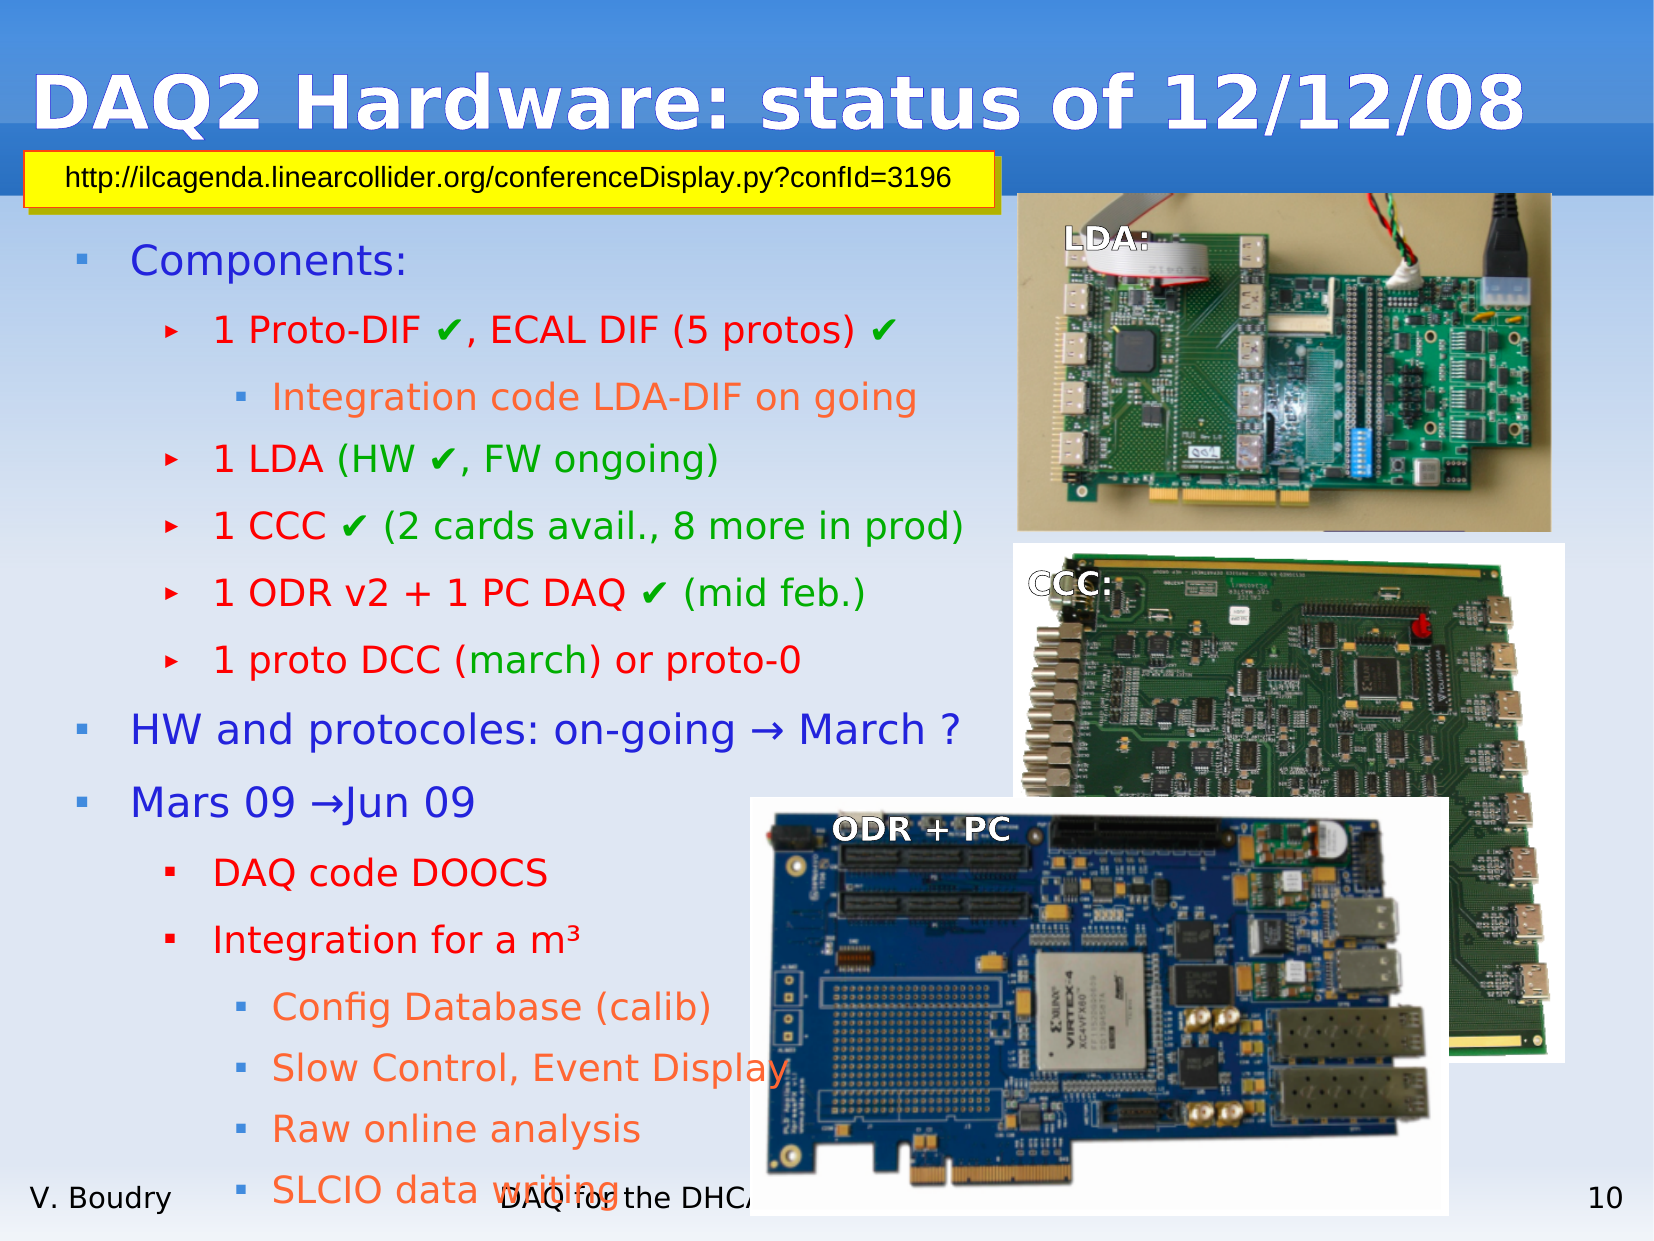

# DAQ2 Hardware: status of 12/12/08
http://ilcagenda.linearcollider.org/conferenceDisplay.py?confId=3196
LDA:
Components:
1 Proto-DIF ✔, ECAL DIF (5 protos) ✔
Integration code LDA-DIF on going
1 LDA (HW ✔, FW ongoing)
1 CCC ✔ (2 cards avail., 8 more in prod)
1 ODR v2 + 1 PC DAQ ✔ (mid feb.)
1 proto DCC (march) or proto-0
HW and protocoles: on-going → March ?
Mars 09 →Jun 09
DAQ code DOOCS
Integration for a m³
Config Database (calib)
Slow Control, Event Display
Raw online analysis
SLCIO data writing
CCC:
ODR + PC
DAQ for the DHCAL status — LLR, 20 jan. 2009
10